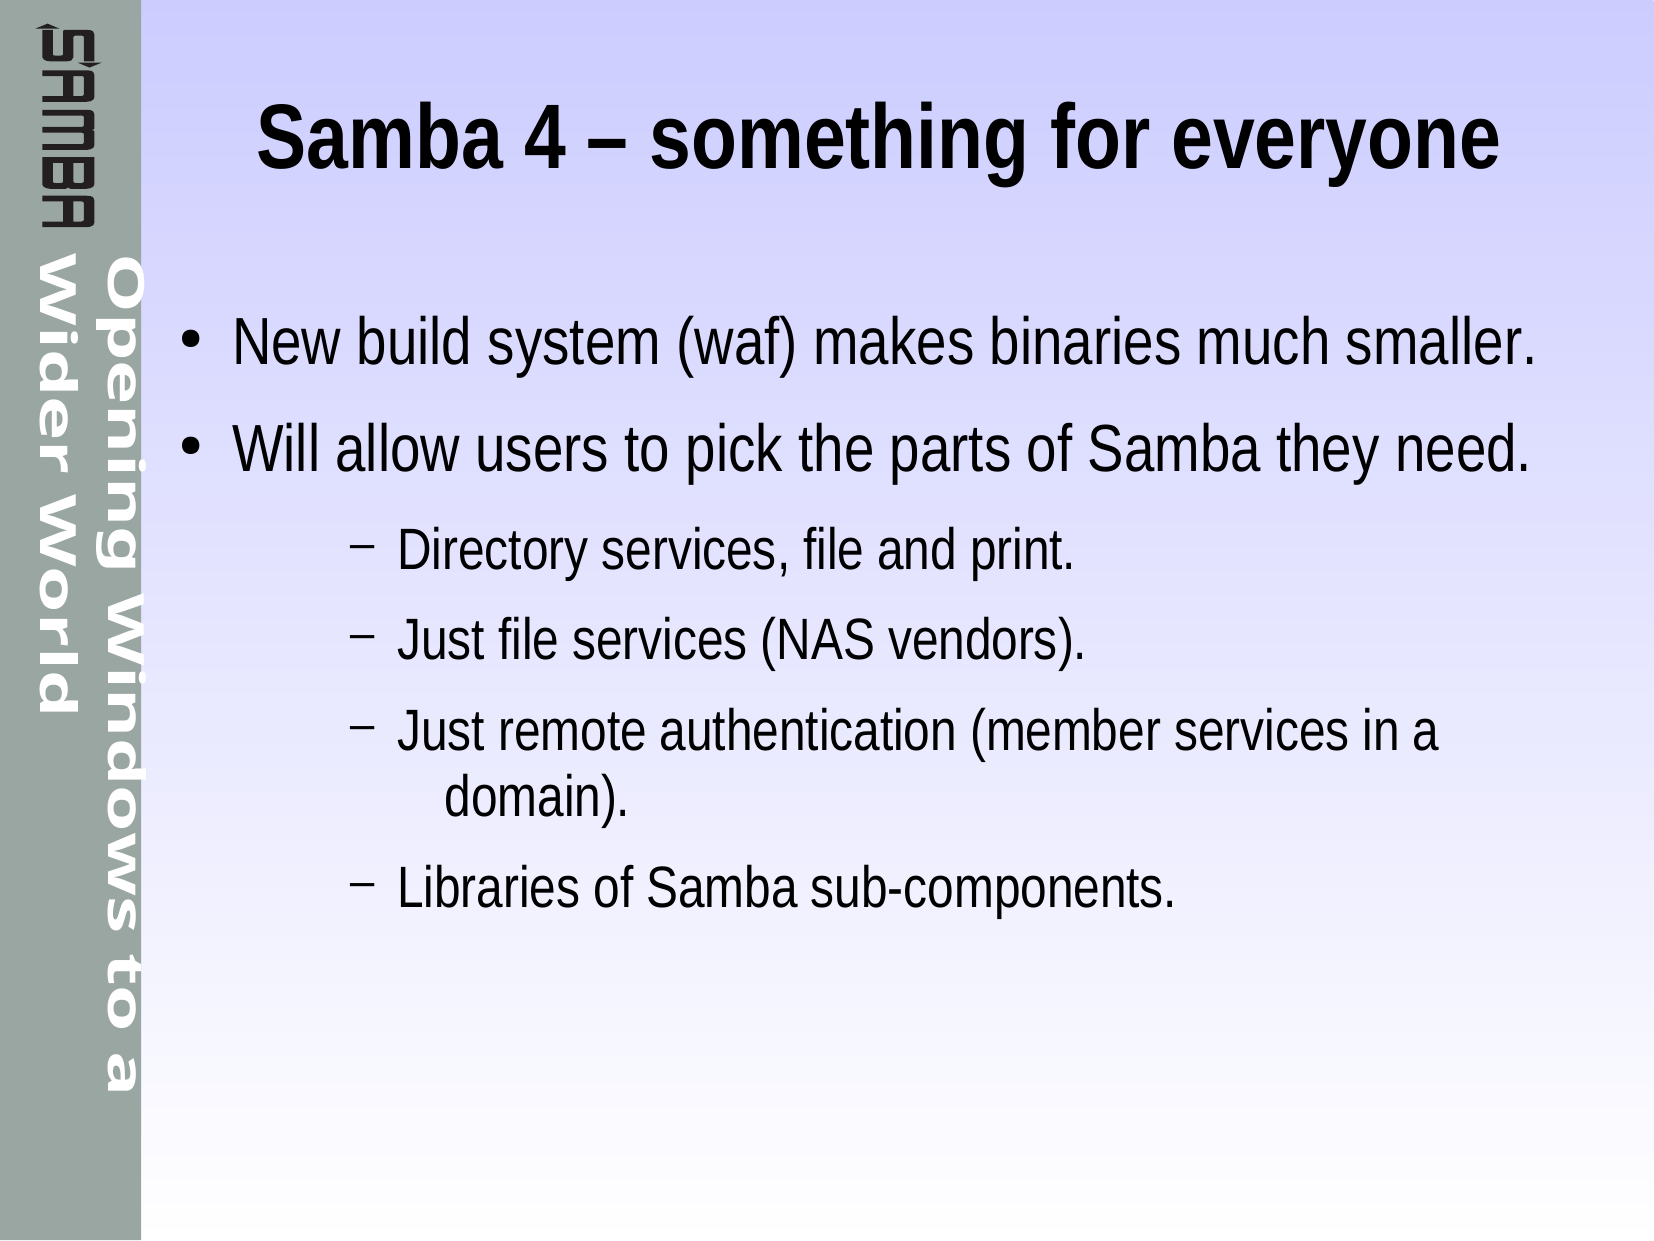

# Samba 4 – something for everyone
New build system (waf) makes binaries much smaller.
Will allow users to pick the parts of Samba they need.
Directory services, file and print.
Just file services (NAS vendors).
Just remote authentication (member services in a domain).
Libraries of Samba sub-components.